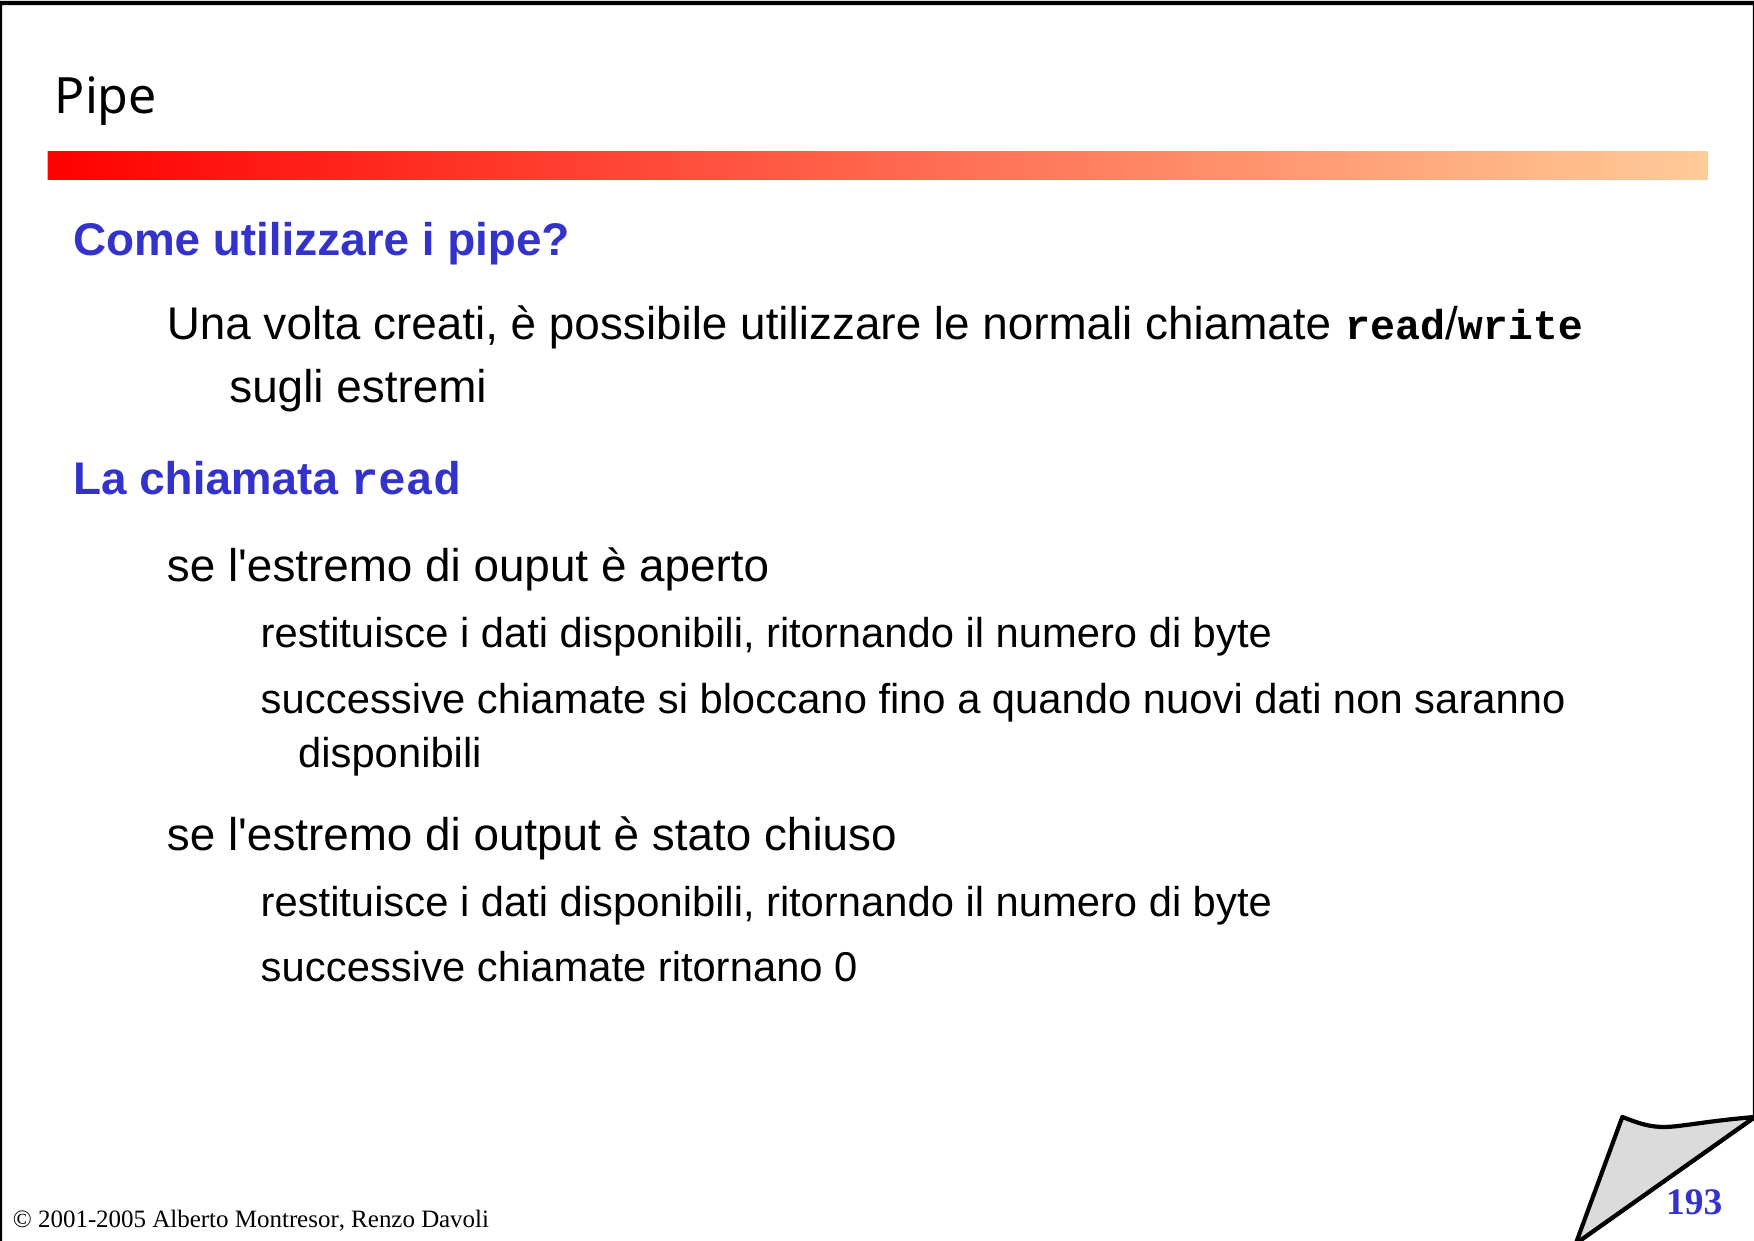

# Pipe
Come utilizzare i pipe?
Una volta creati, è possibile utilizzare le normali chiamate read/write sugli estremi
La chiamata read
se l'estremo di ouput è aperto
restituisce i dati disponibili, ritornando il numero di byte
successive chiamate si bloccano fino a quando nuovi dati non saranno disponibili
se l'estremo di output è stato chiuso
restituisce i dati disponibili, ritornando il numero di byte
successive chiamate ritornano 0